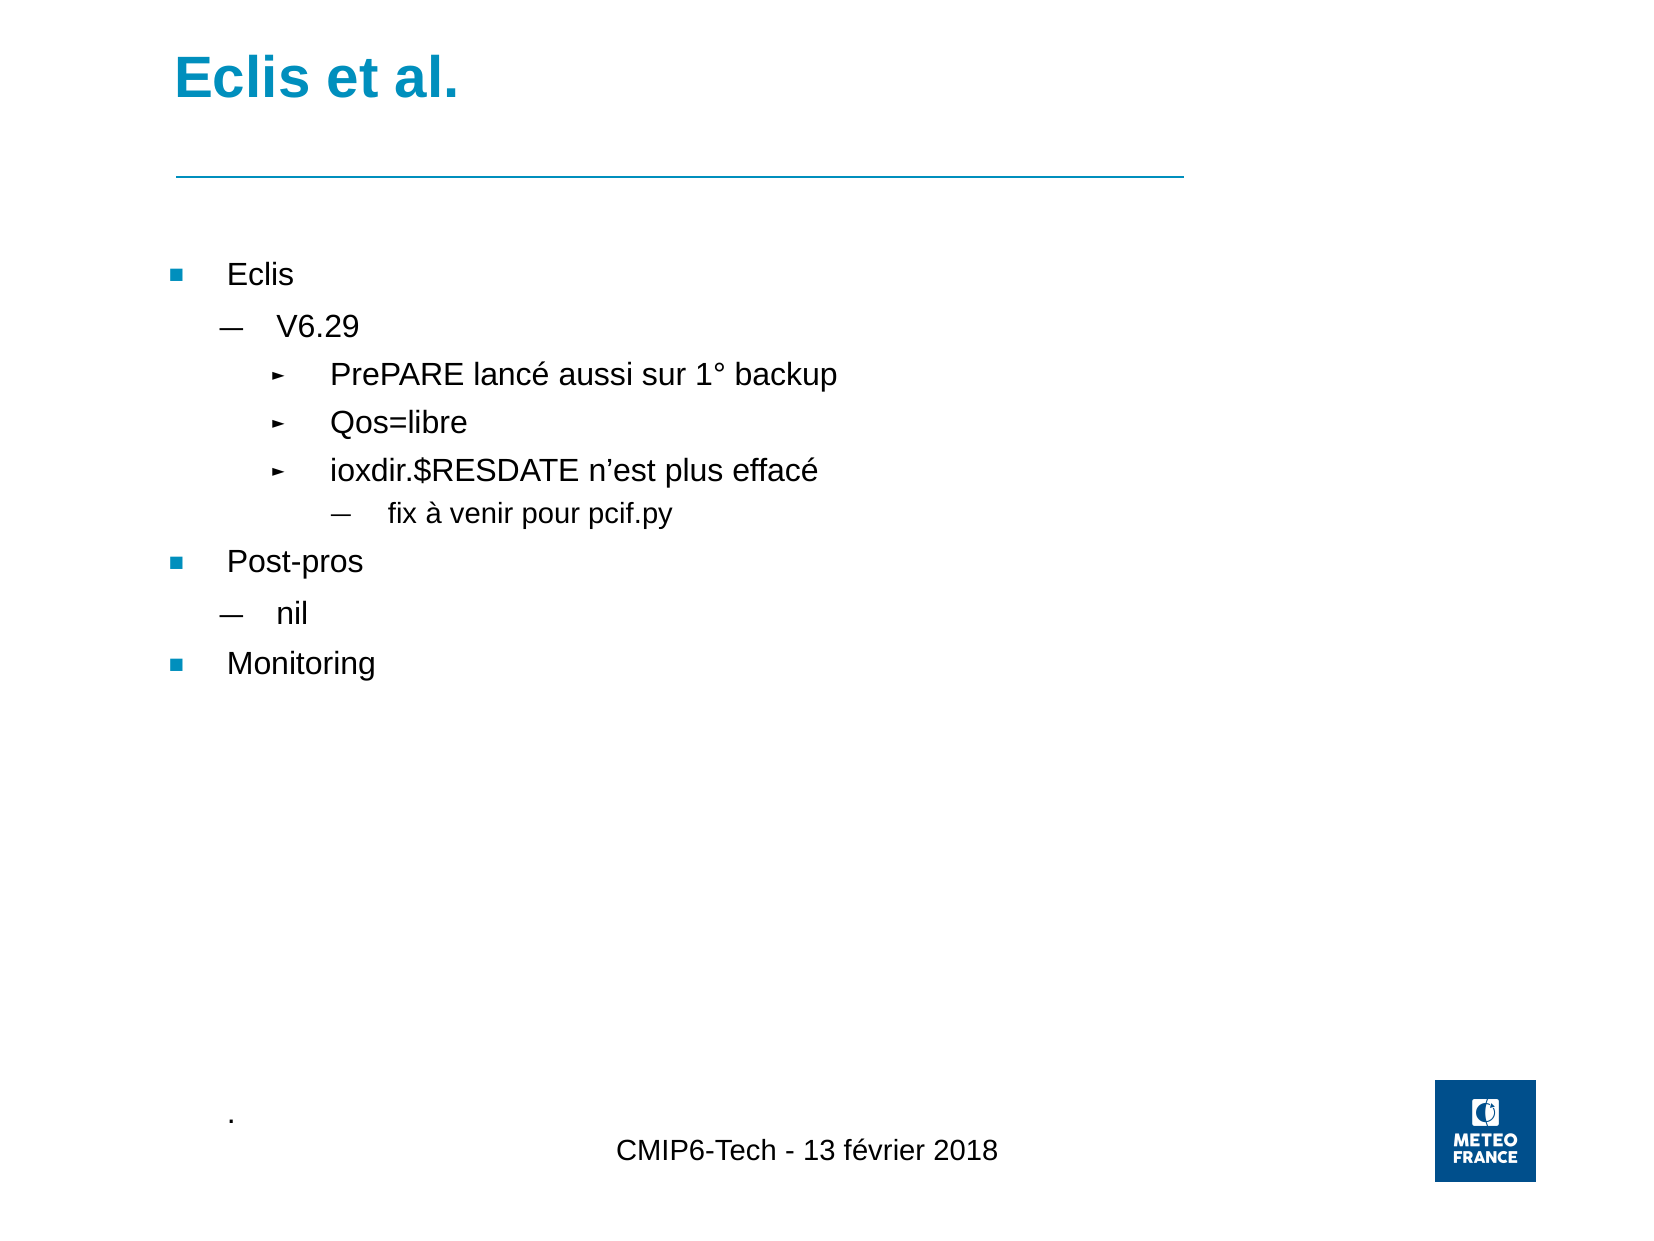

# Eclis et al.
Eclis
V6.29
PrePARE lancé aussi sur 1° backup
Qos=libre
ioxdir.$RESDATE n’est plus effacé
fix à venir pour pcif.py
Post-pros
nil
Monitoring
.
CMIP6-Tech - 13 février 2018